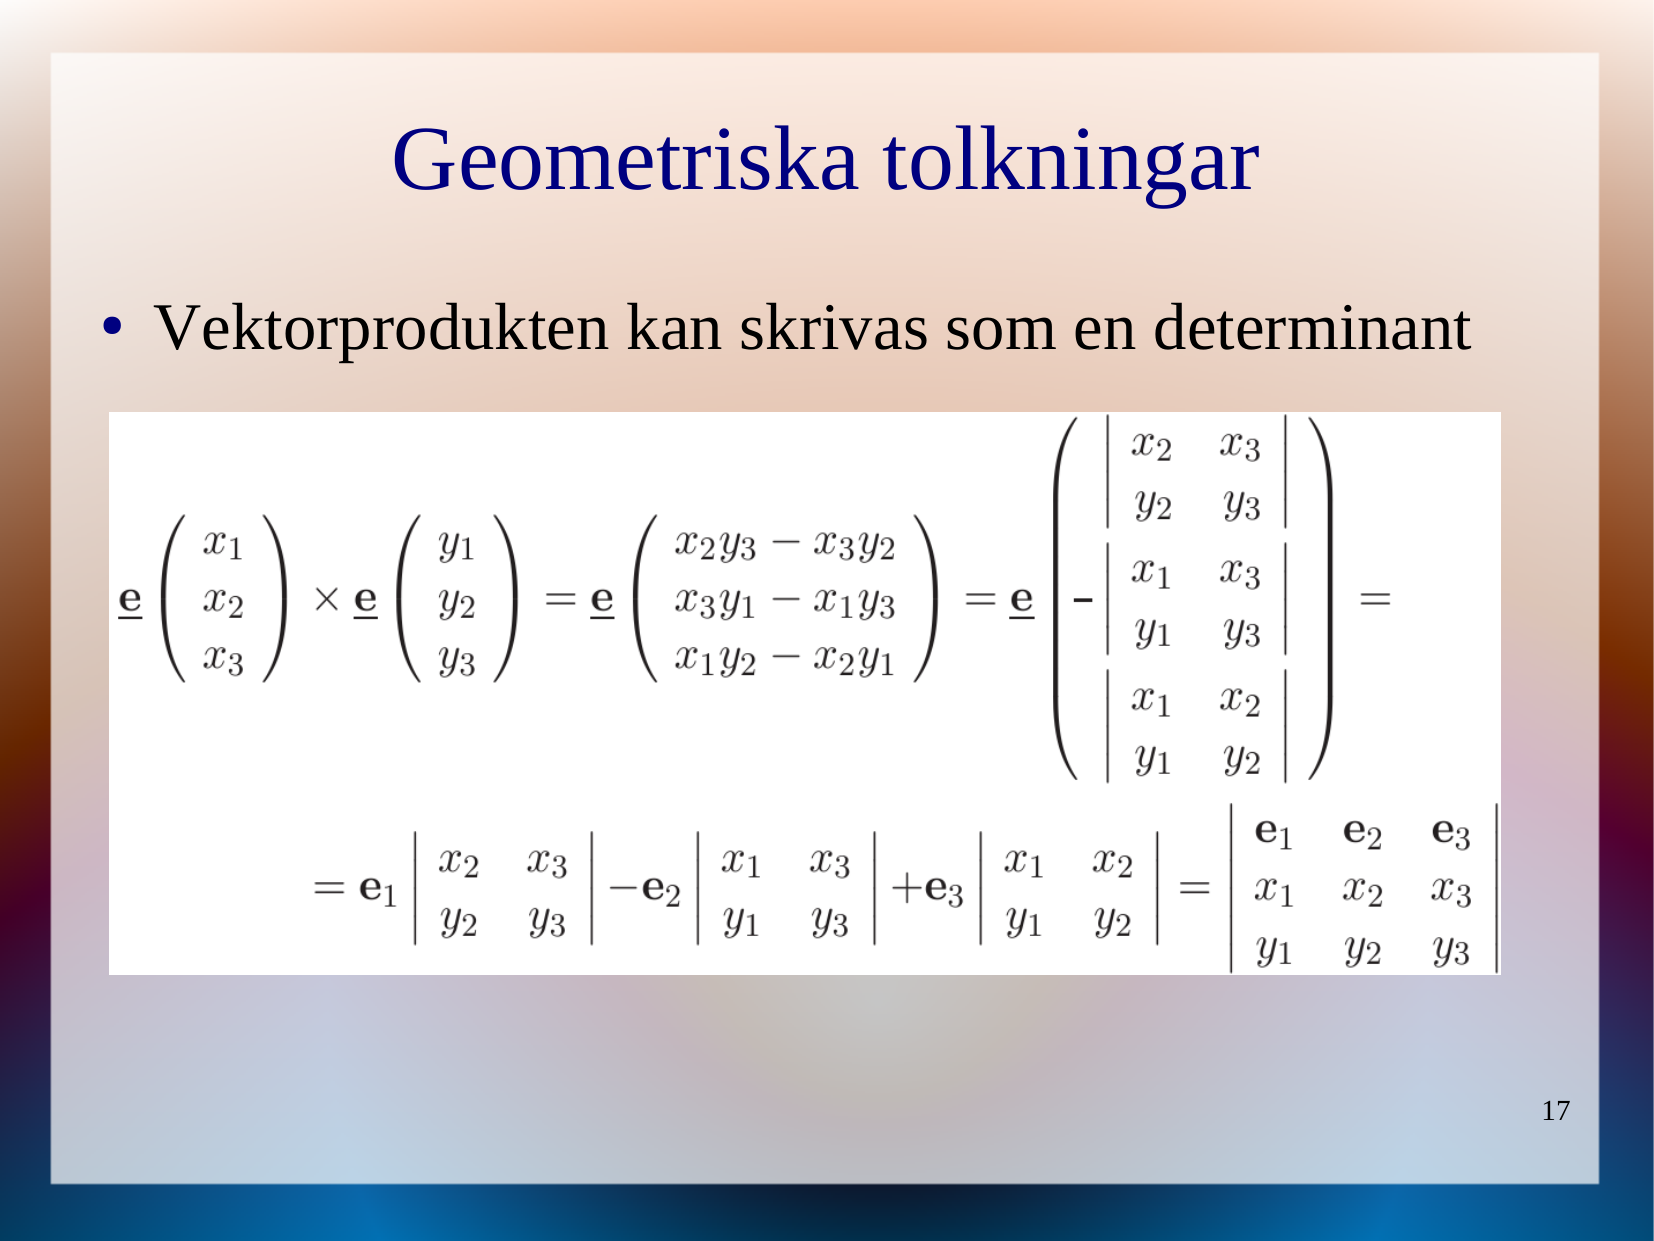

# Geometriska tolkningar
Vektorprodukten kan skrivas som en determinant
17